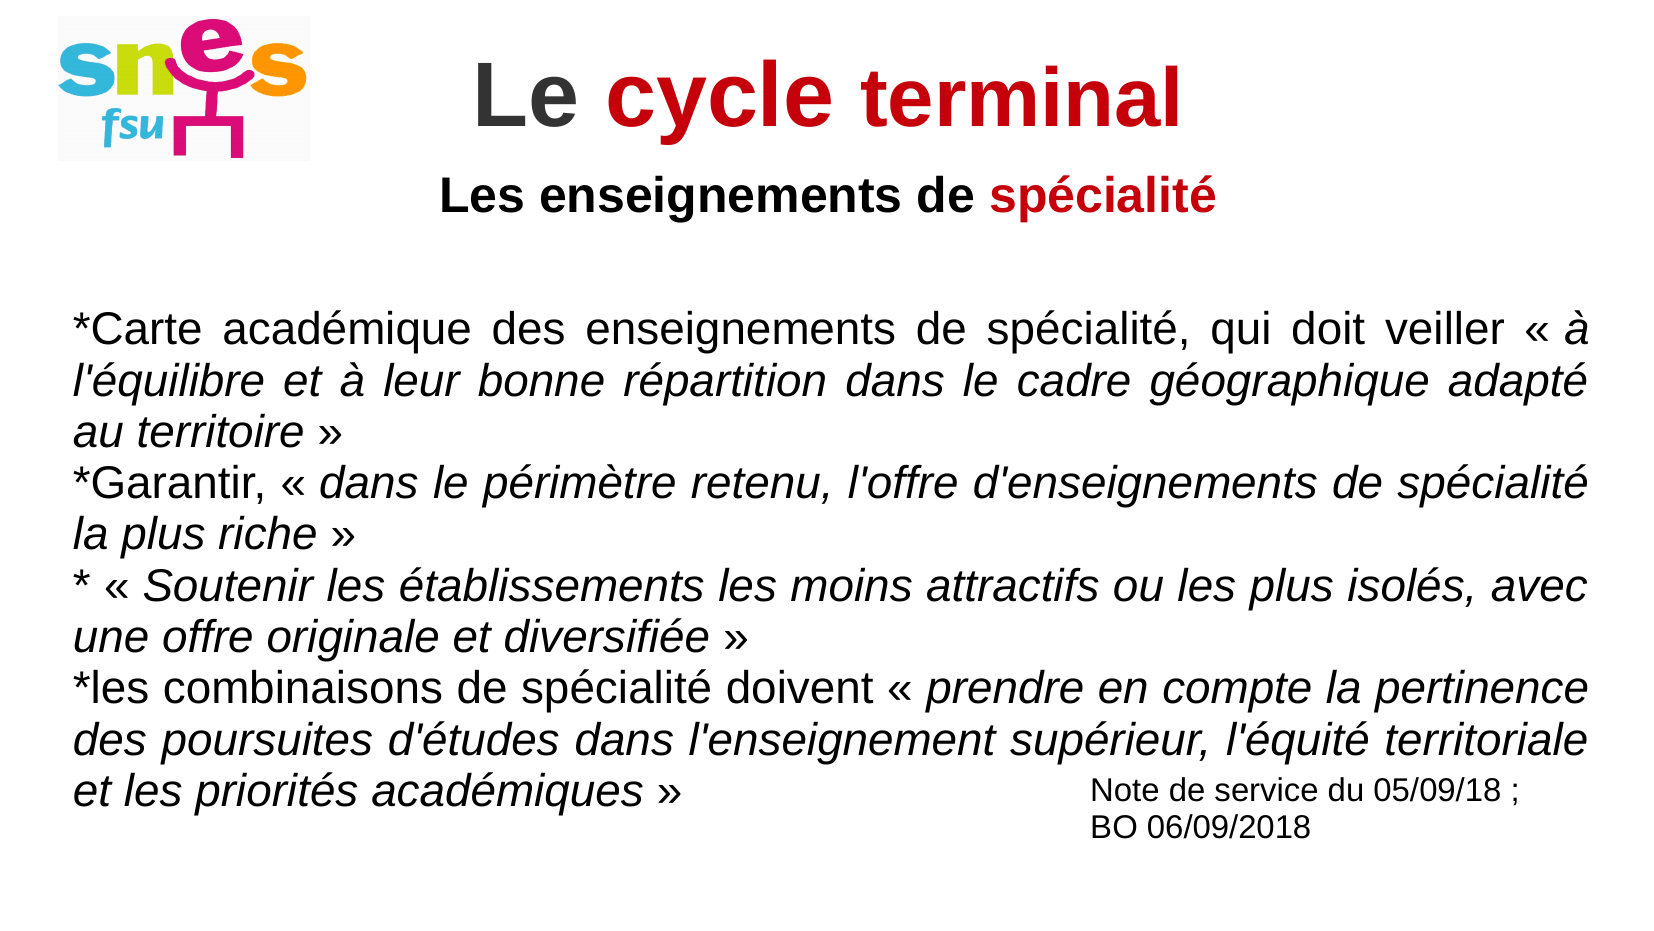

# Le cycle terminal
Les enseignements de spécialité
*Carte académique des enseignements de spécialité, qui doit veiller « à l'équilibre et à leur bonne répartition dans le cadre géographique adapté au territoire »
*Garantir, « dans le périmètre retenu, l'offre d'enseignements de spécialité la plus riche »
* « Soutenir les établissements les moins attractifs ou les plus isolés, avec une offre originale et diversifiée »
*les combinaisons de spécialité doivent « prendre en compte la pertinence des poursuites d'études dans l'enseignement supérieur, l'équité territoriale et les priorités académiques »
Note de service du 05/09/18 ;
BO 06/09/2018